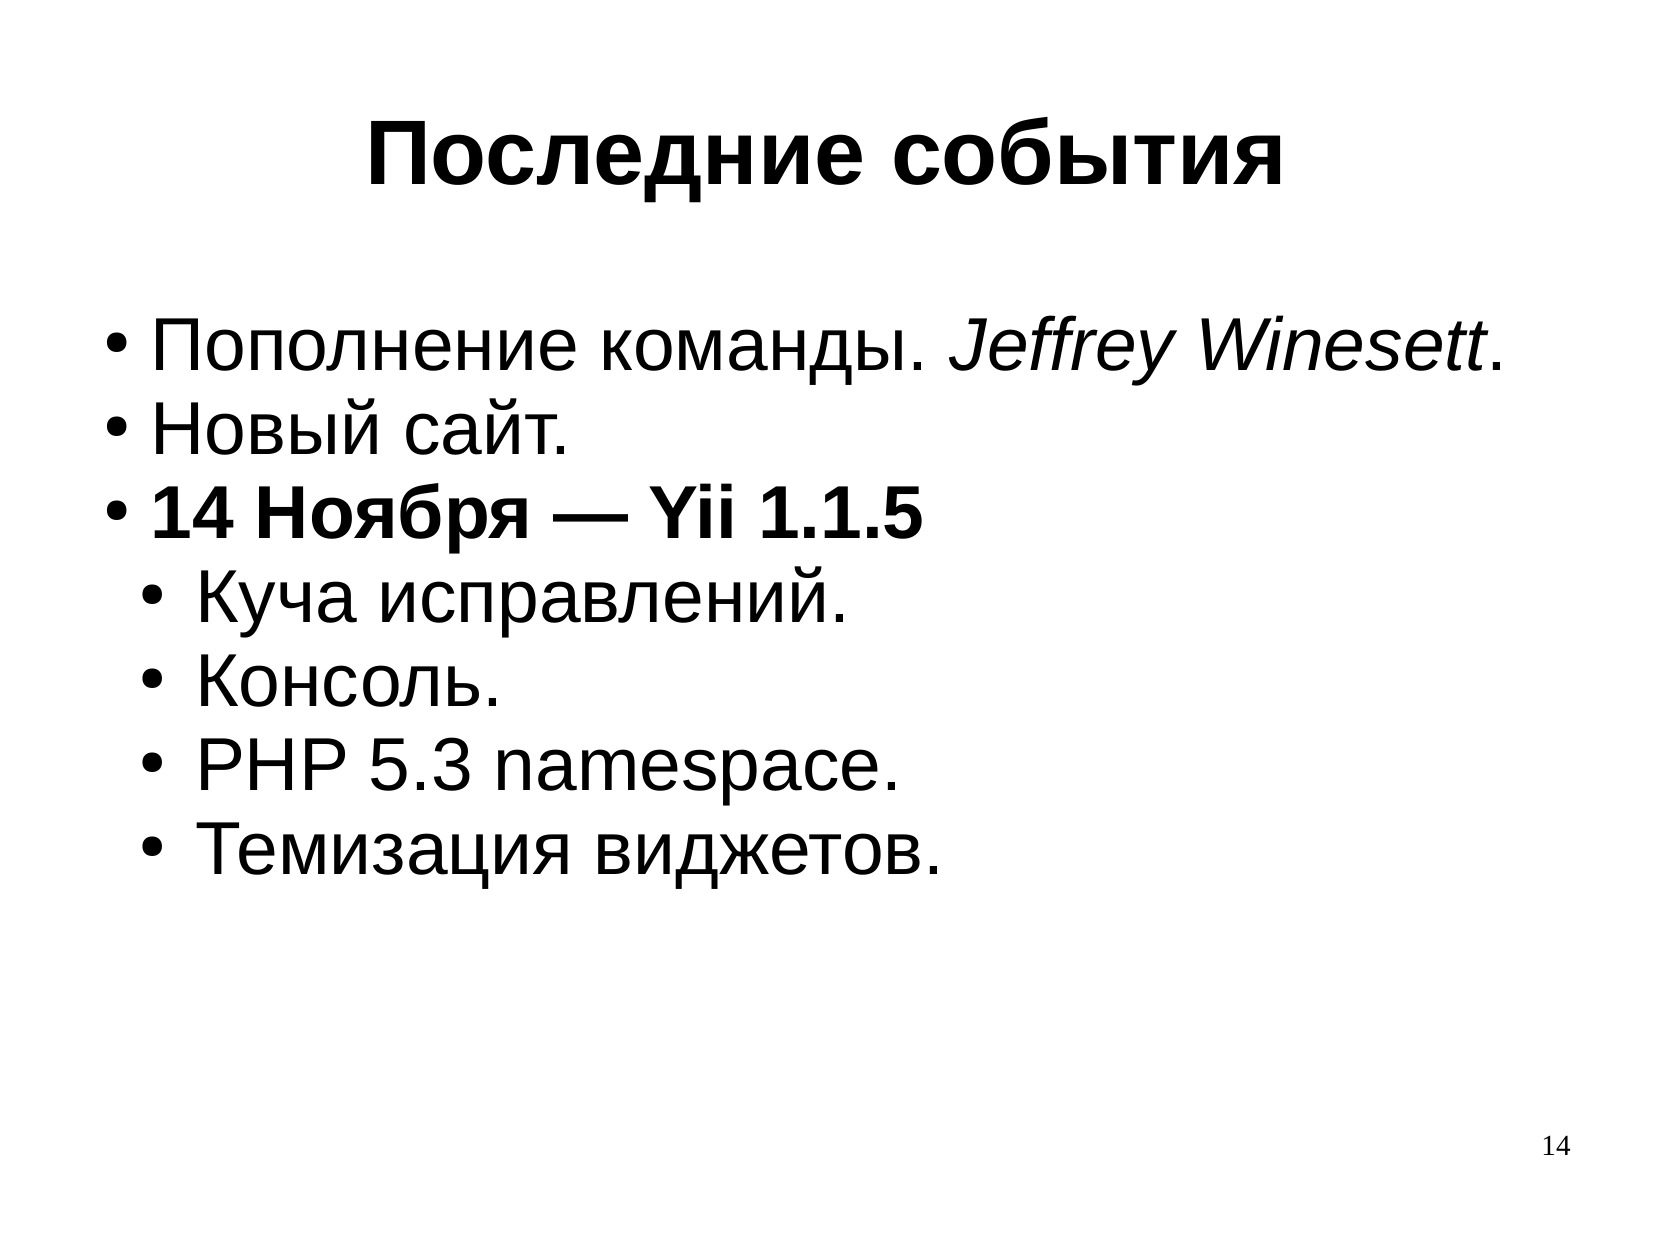

# Последние события
 Пополнение команды. Jeffrey Winesett.
 Новый сайт.
 14 Ноября — Yii 1.1.5
 Куча исправлений.
 Консоль.
 PHP 5.3 namespace.
 Темизация виджетов.
14